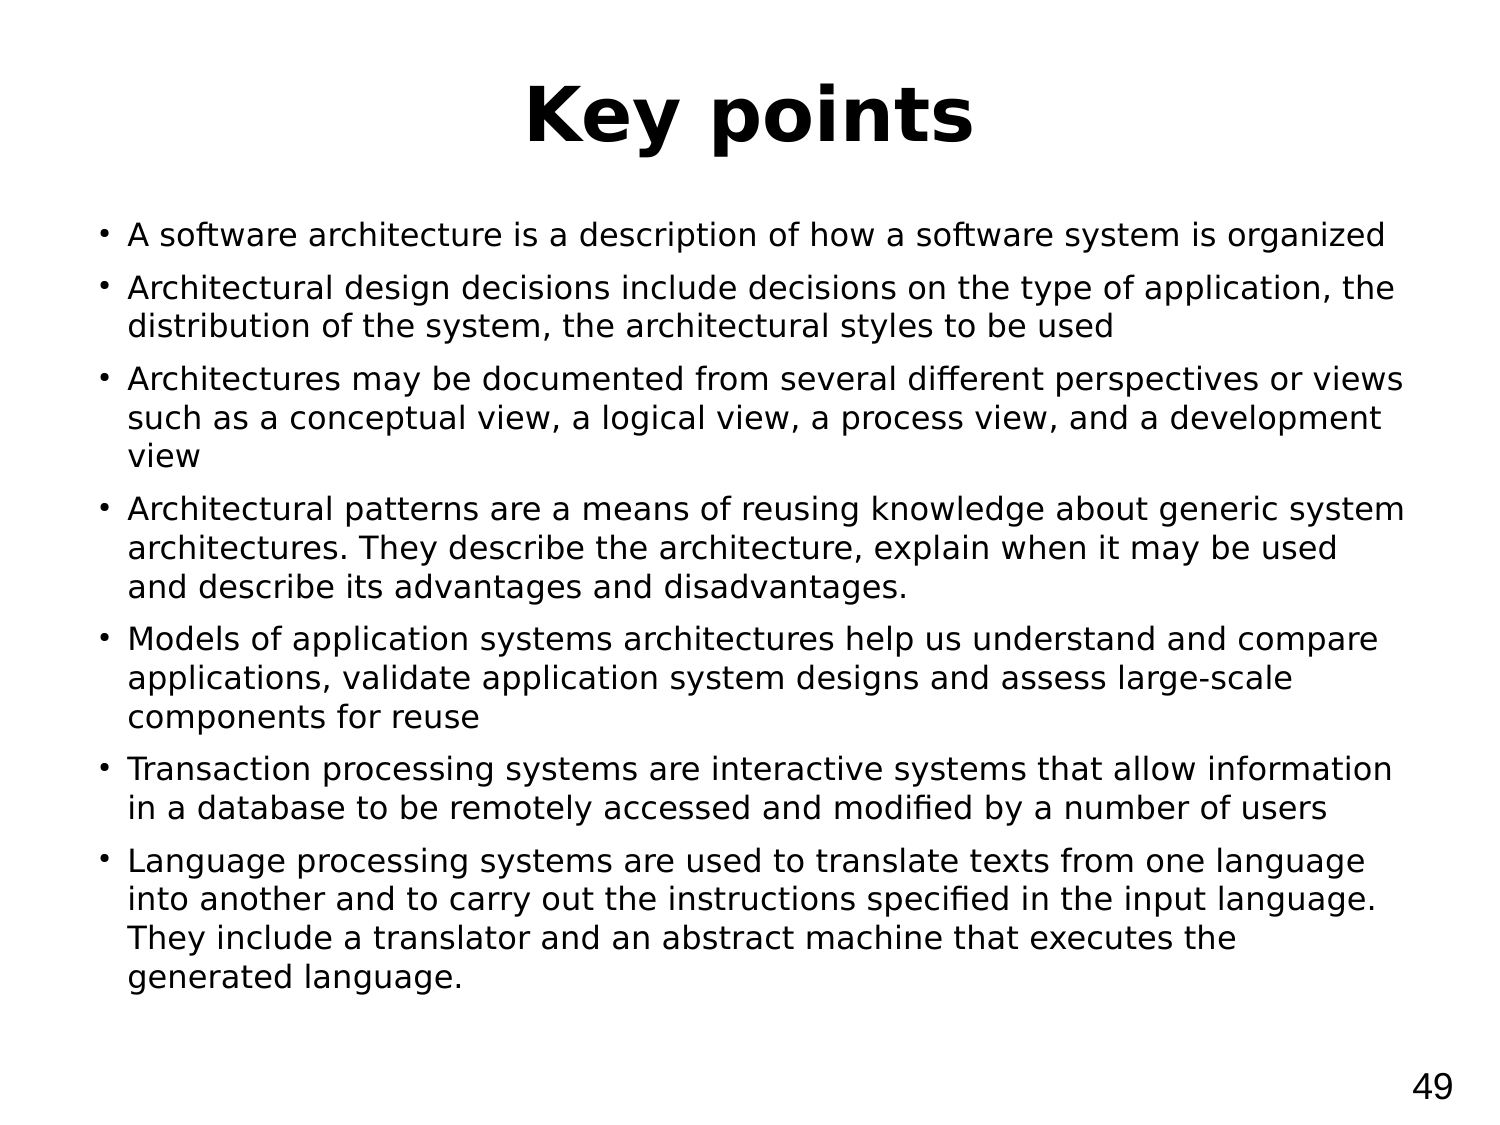

# Key points
A software architecture is a description of how a software system is organized
Architectural design decisions include decisions on the type of application, the distribution of the system, the architectural styles to be used
Architectures may be documented from several different perspectives or views such as a conceptual view, a logical view, a process view, and a development view
Architectural patterns are a means of reusing knowledge about generic system architectures. They describe the architecture, explain when it may be used and describe its advantages and disadvantages.
Models of application systems architectures help us understand and compare applications, validate application system designs and assess large-scale components for reuse
Transaction processing systems are interactive systems that allow information in a database to be remotely accessed and modified by a number of users
Language processing systems are used to translate texts from one language into another and to carry out the instructions specified in the input language. They include a translator and an abstract machine that executes the generated language.